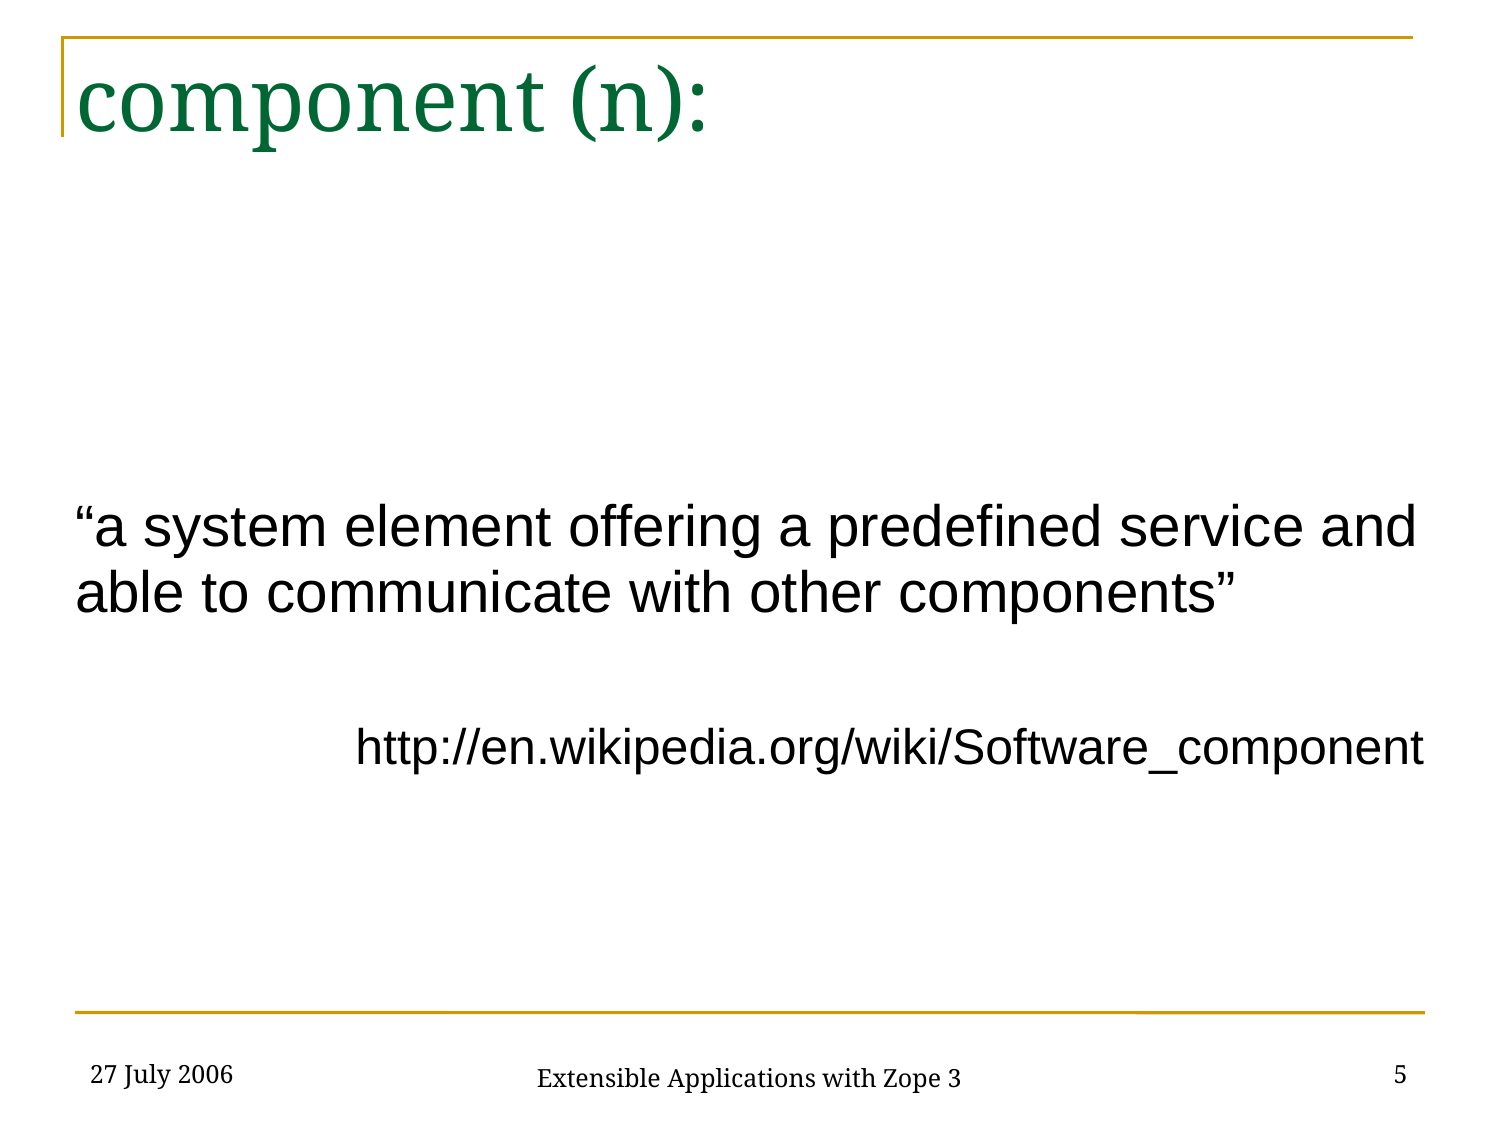

# component (n):
“a system element offering a predefined service and able to communicate with other components”
http://en.wikipedia.org/wiki/Software_component
Extensible Applications with Zope 3
27 July 2006
5